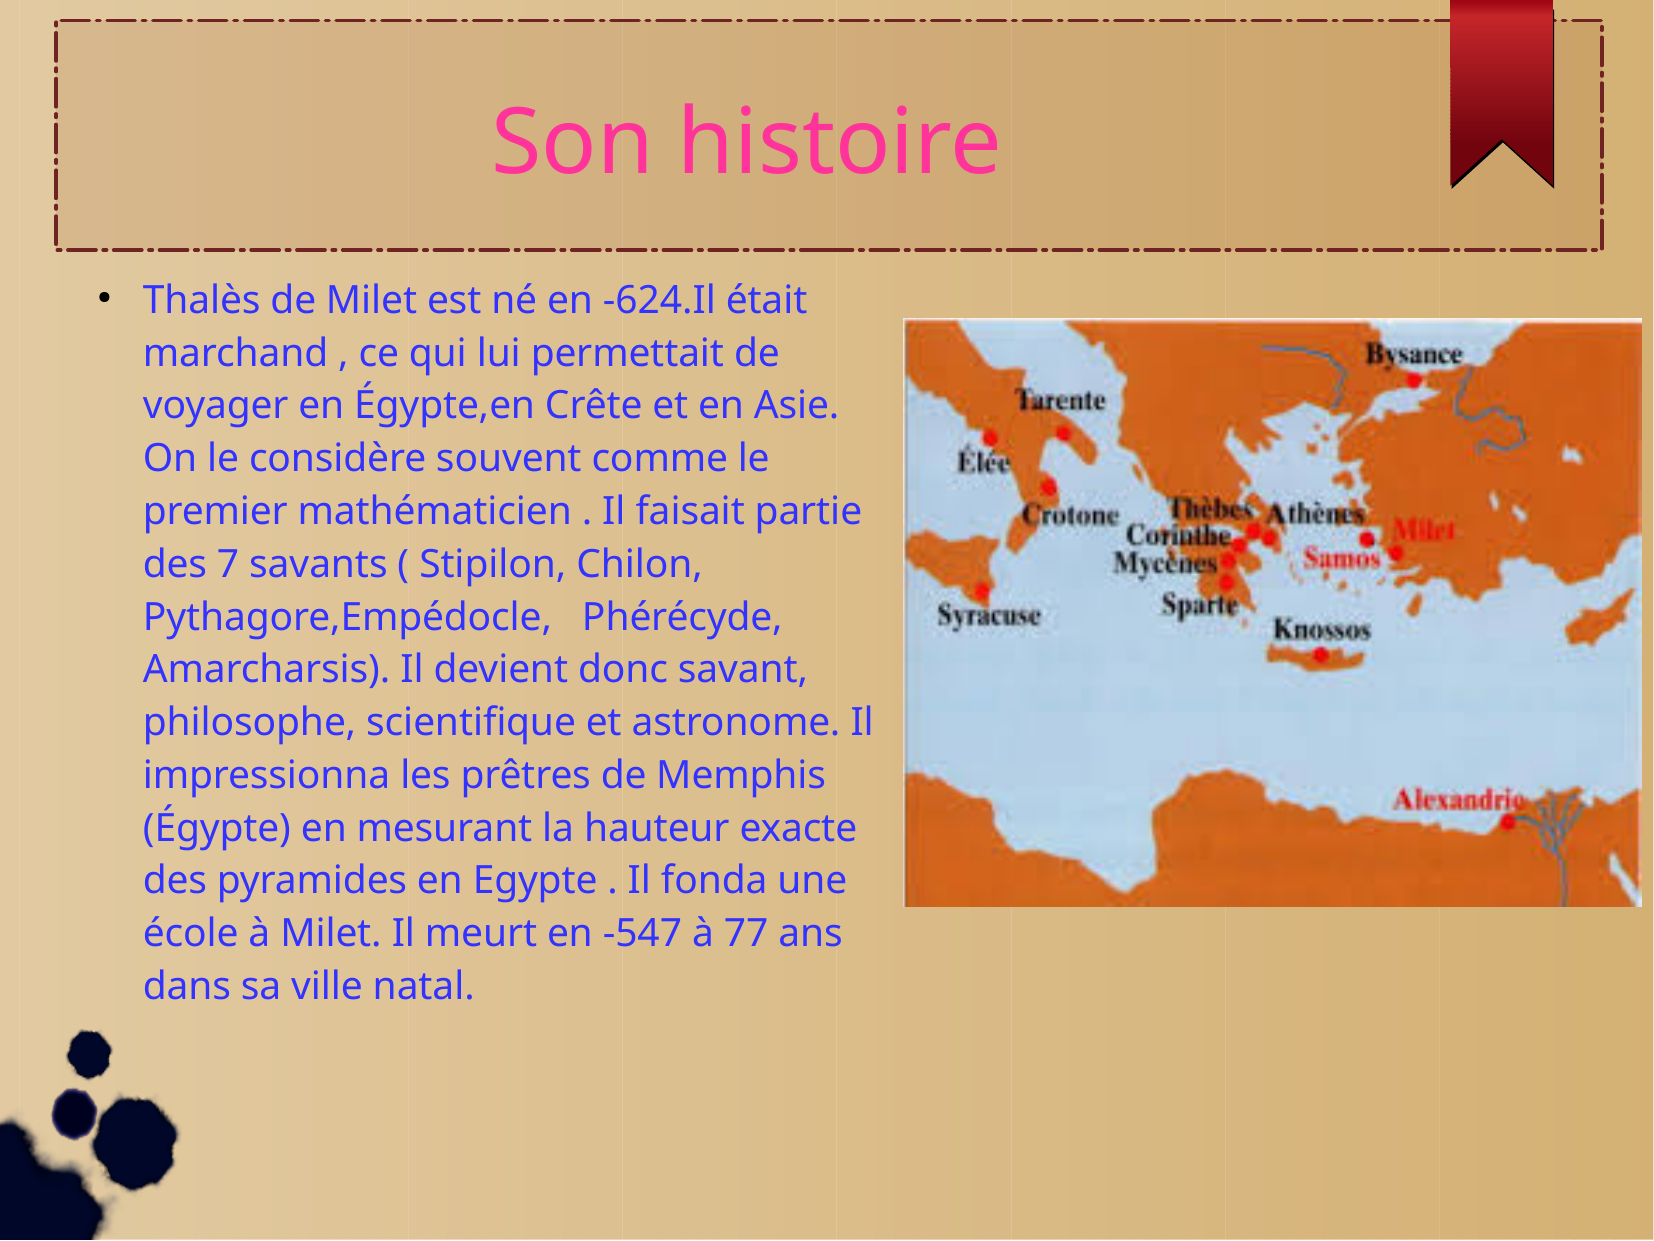

# Son histoire
Thalès de Milet est né en -624.Il était marchand , ce qui lui permettait de voyager en Égypte,en Crête et en Asie. On le considère souvent comme le premier mathématicien . Il faisait partie des 7 savants ( Stipilon, Chilon, Pythagore,Empédocle, Phérécyde, Amarcharsis). Il devient donc savant, philosophe, scientifique et astronome. Il impressionna les prêtres de Memphis (Égypte) en mesurant la hauteur exacte des pyramides en Egypte . Il fonda une école à Milet. Il meurt en -547 à 77 ans dans sa ville natal.